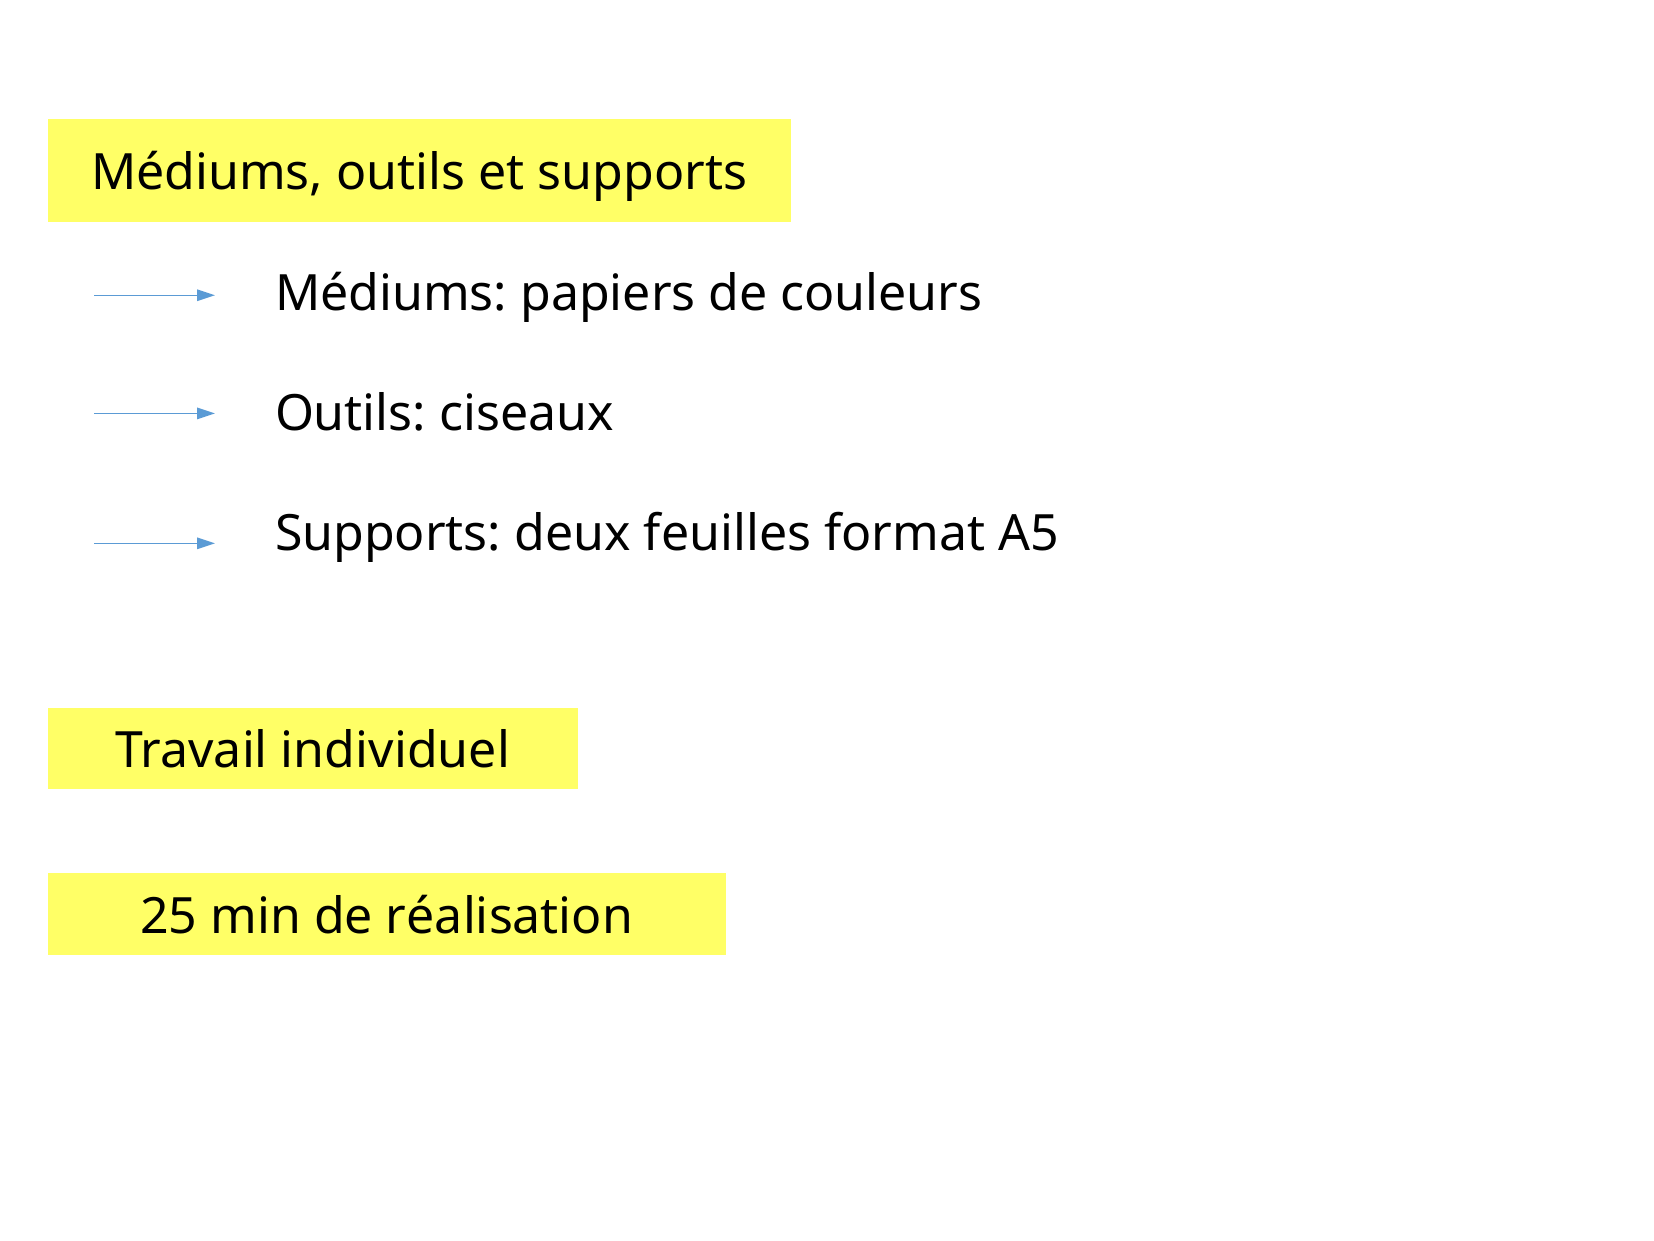

Médiums, outils et supports
Médiums: papiers de couleurs
Outils: ciseaux
Supports: deux feuilles format A5
Travail individuel
25 min de réalisation